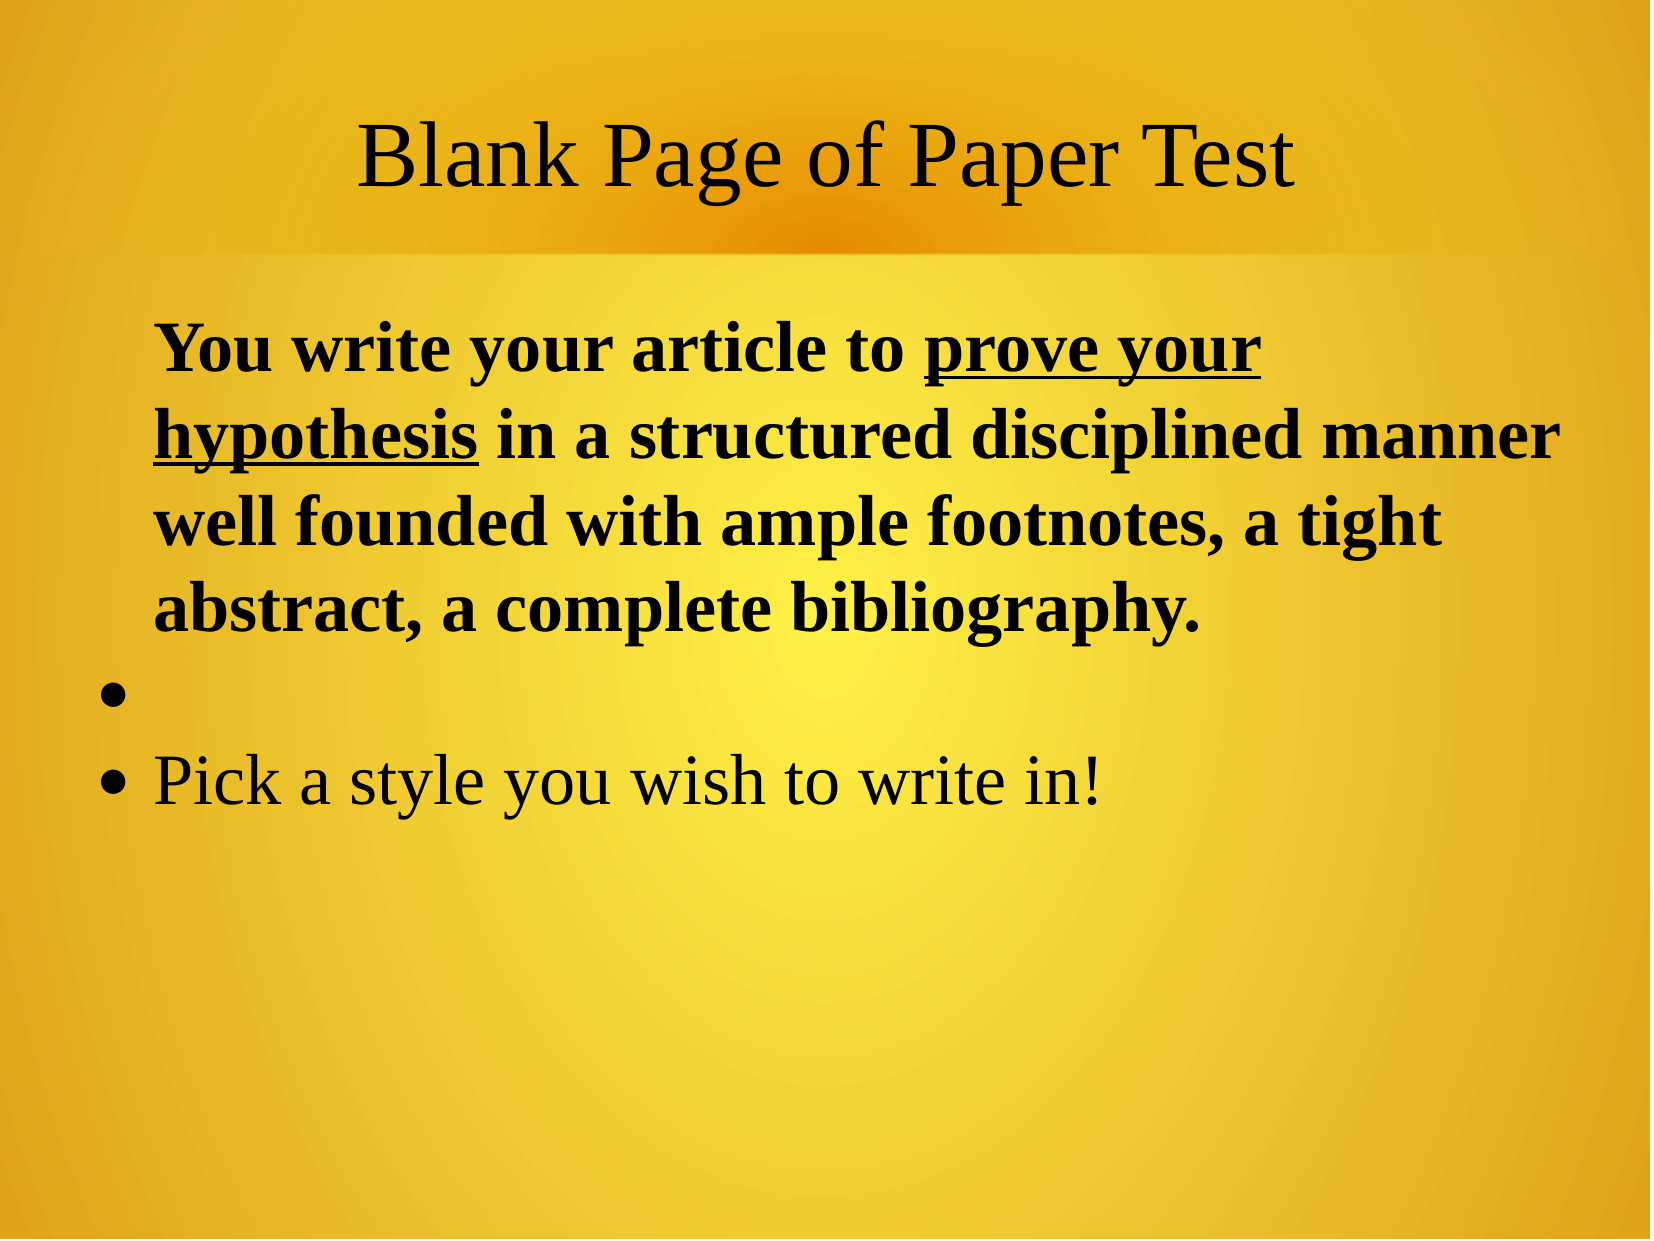

Blank Page of Paper Test
You write your article to prove your hypothesis in a structured disciplined manner well founded with ample footnotes, a tight abstract, a complete bibliography.
Pick a style you wish to write in!